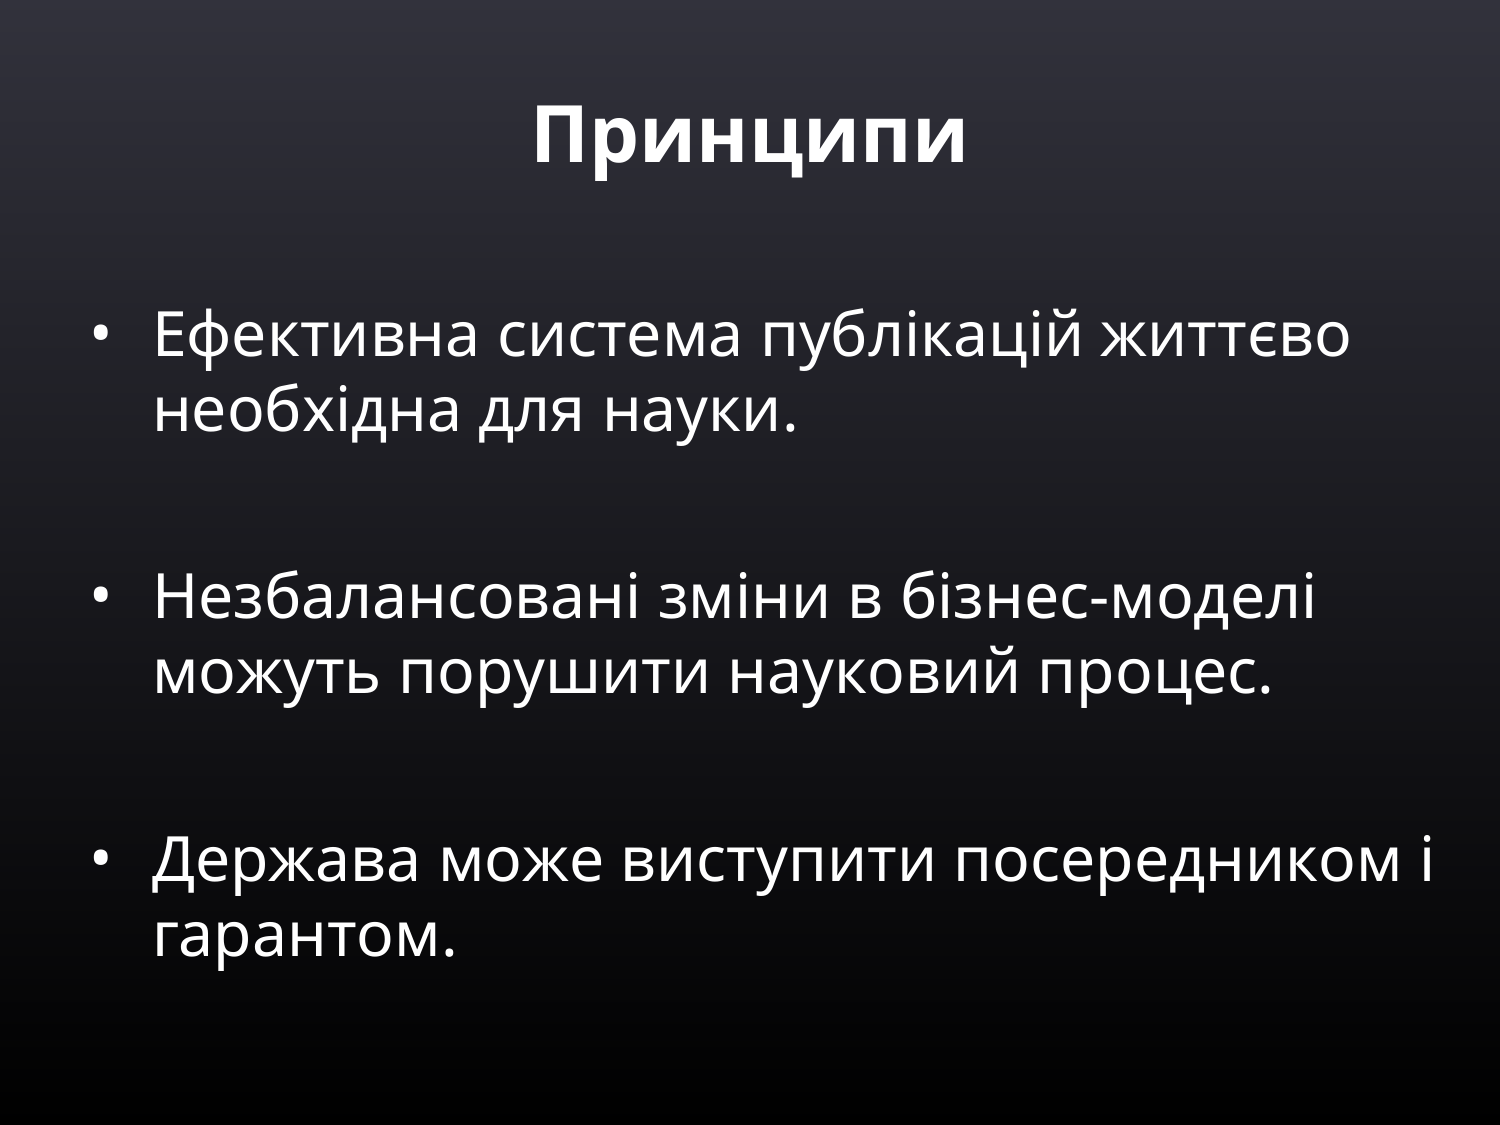

# Принципи
Ефективна система публікацій життєво необхідна для науки.
Незбалансовані зміни в бізнес-моделі можуть порушити науковий процес.
Держава може виступити посередником і гарантом.